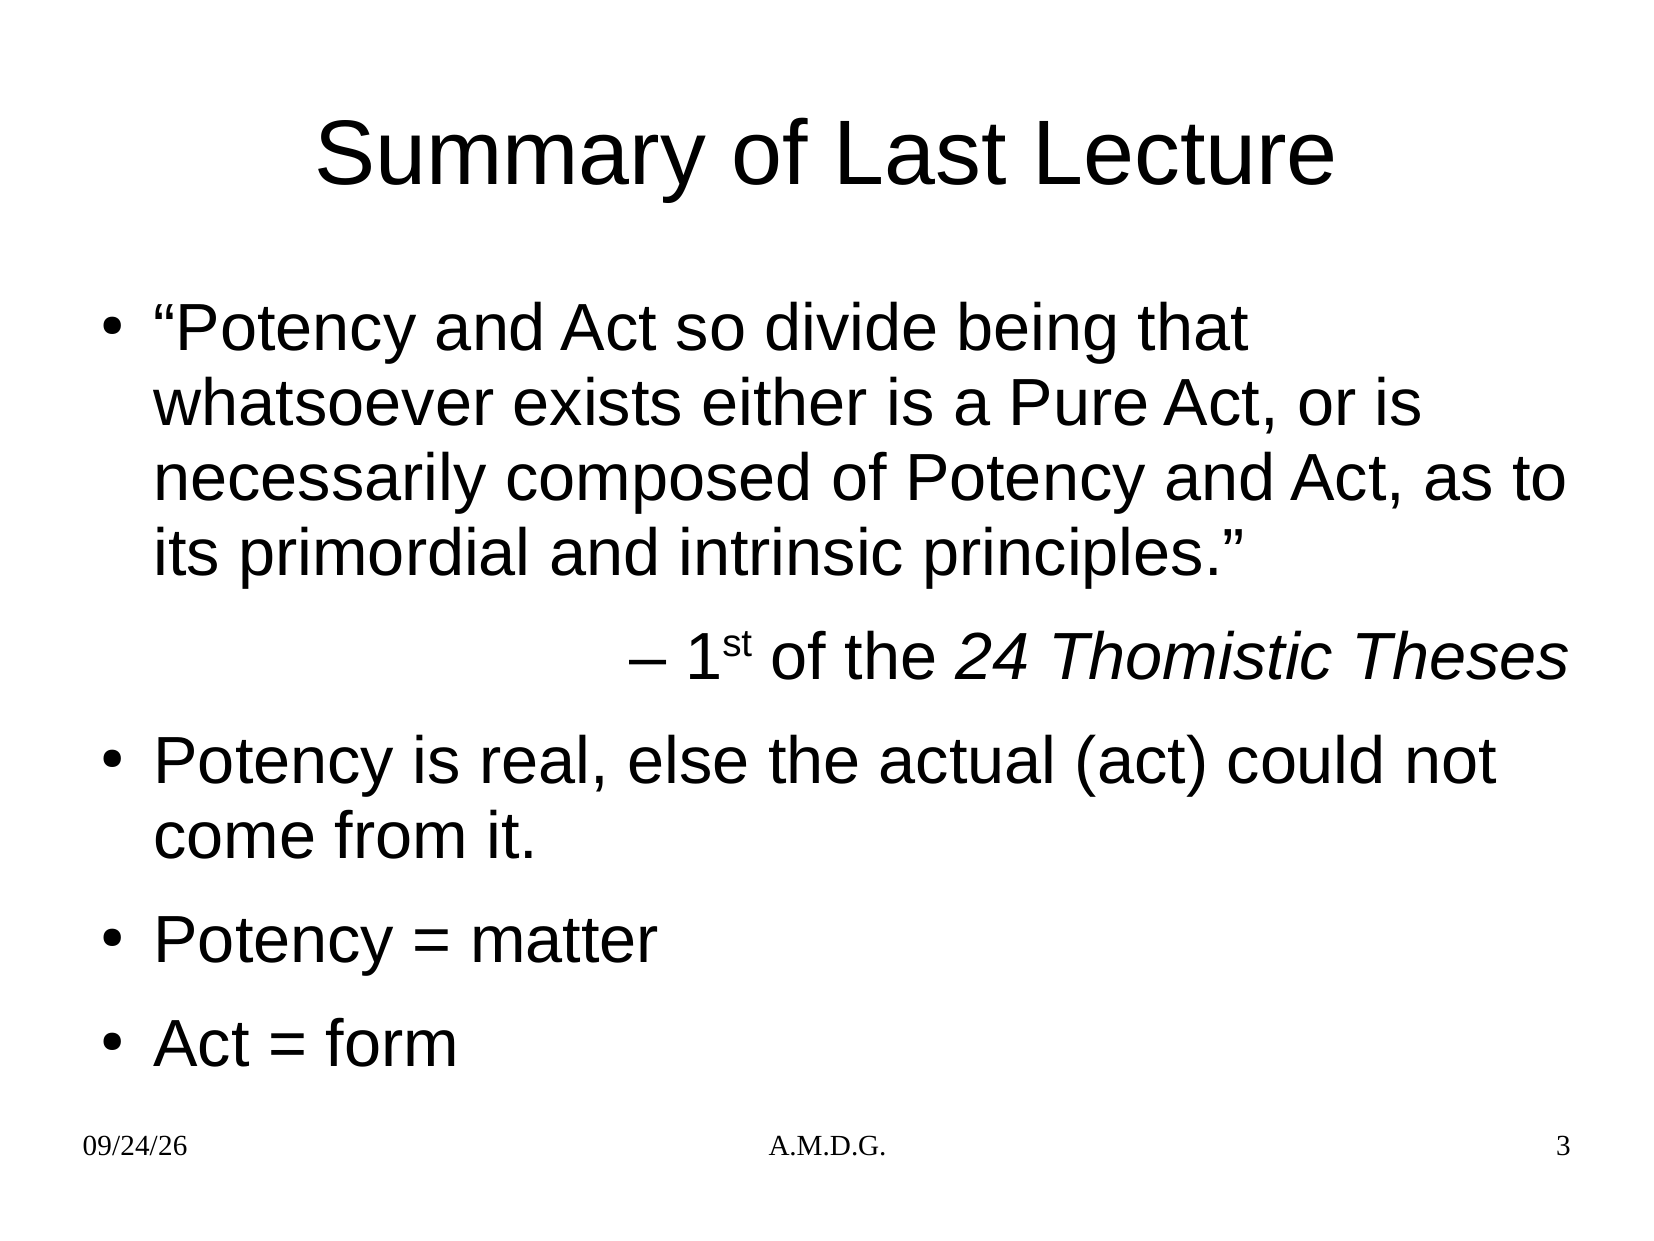

# Summary of Last Lecture
“Potency and Act so divide being that whatsoever exists either is a Pure Act, or is necessarily composed of Potency and Act, as to its primordial and intrinsic principles.”
– 1st of the 24 Thomistic Theses
Potency is real, else the actual (act) could not come from it.
Potency = matter
Act = form
A.M.D.G.
3